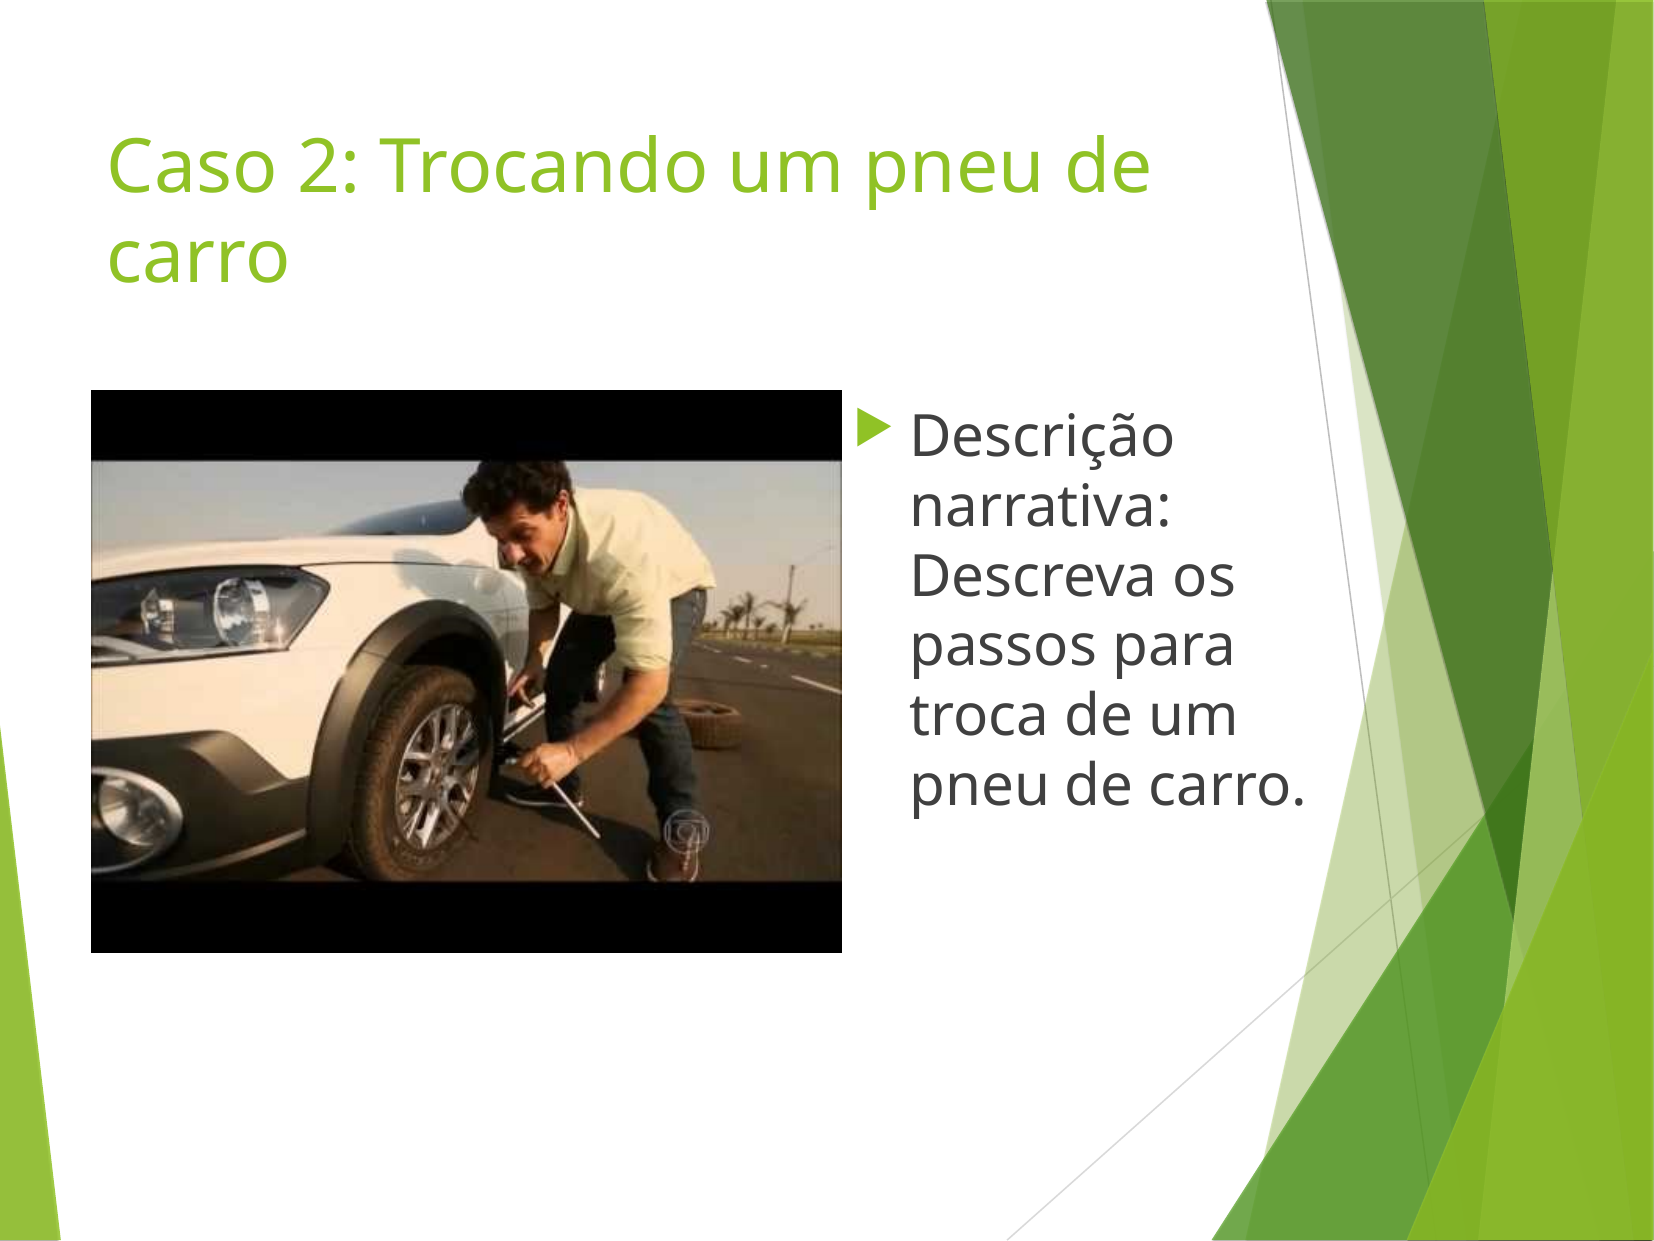

# Caso 2: Trocando um pneu de carro
Descrição narrativa: Descreva os passos para troca de um pneu de carro.